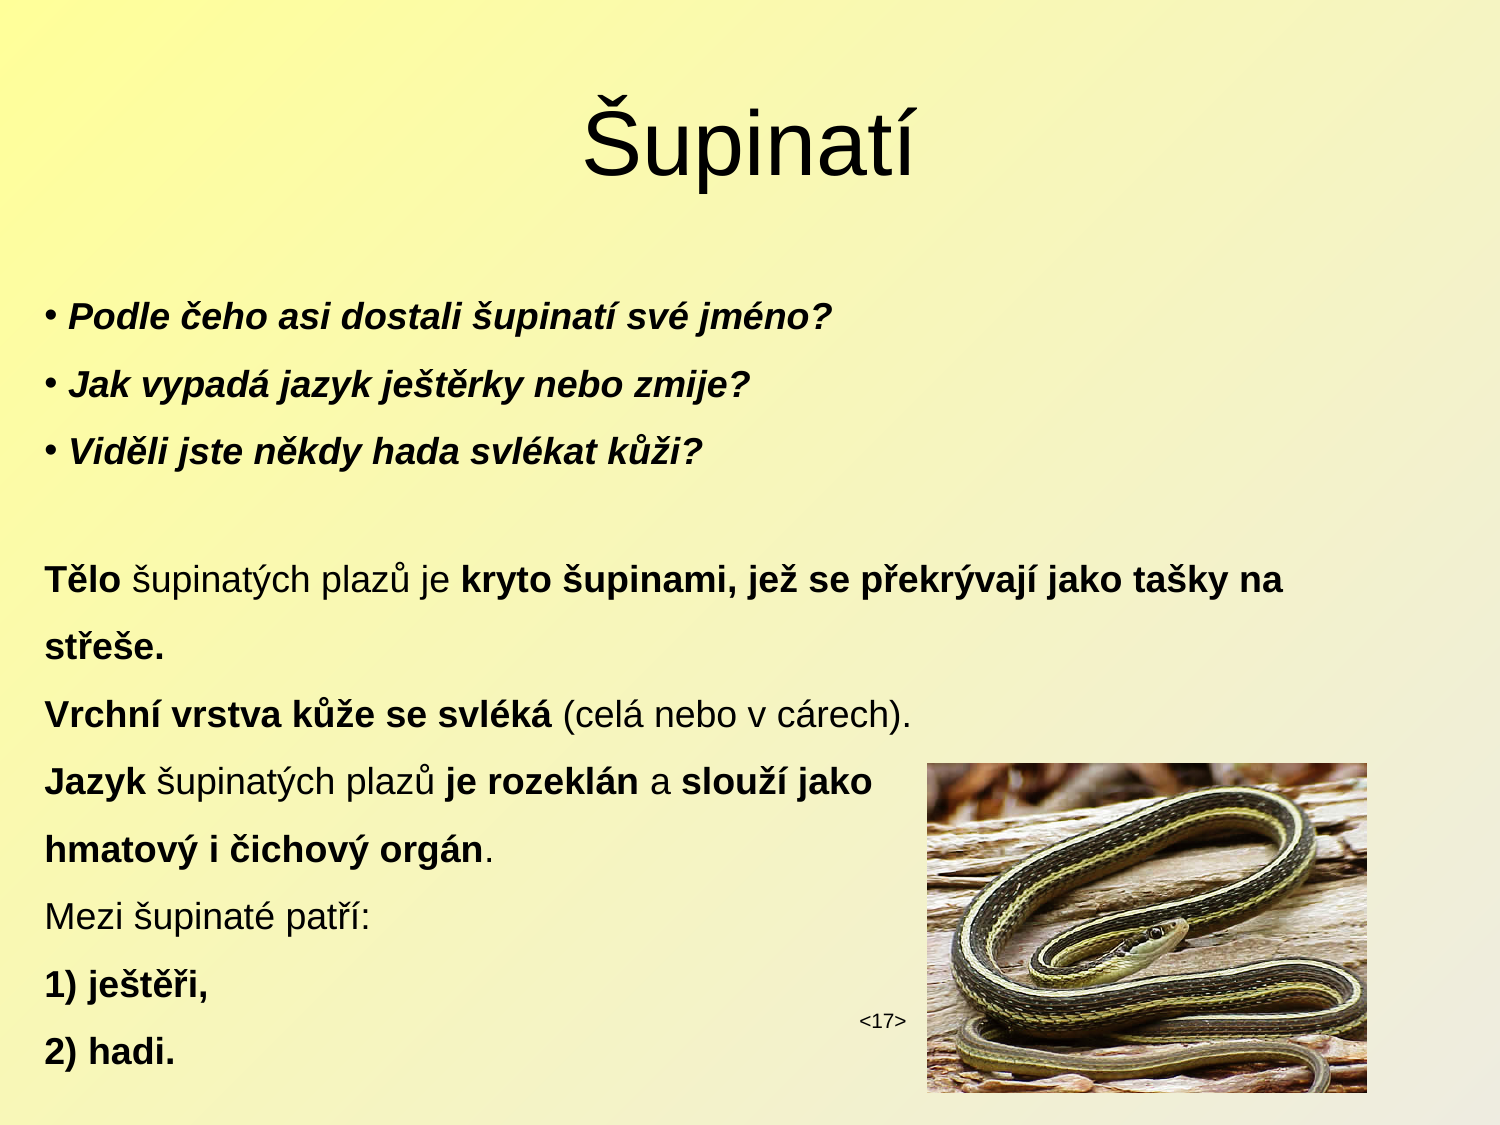

# Šupinatí
 Podle čeho asi dostali šupinatí své jméno?
 Jak vypadá jazyk ještěrky nebo zmije?
 Viděli jste někdy hada svlékat kůži?
Tělo šupinatých plazů je kryto šupinami, jež se překrývají jako tašky na střeše.
Vrchní vrstva kůže se svléká (celá nebo v cárech).
Jazyk šupinatých plazů je rozeklán a slouží jako
hmatový i čichový orgán.
Mezi šupinaté patří:
1) ještěři,
2) hadi.
<17>